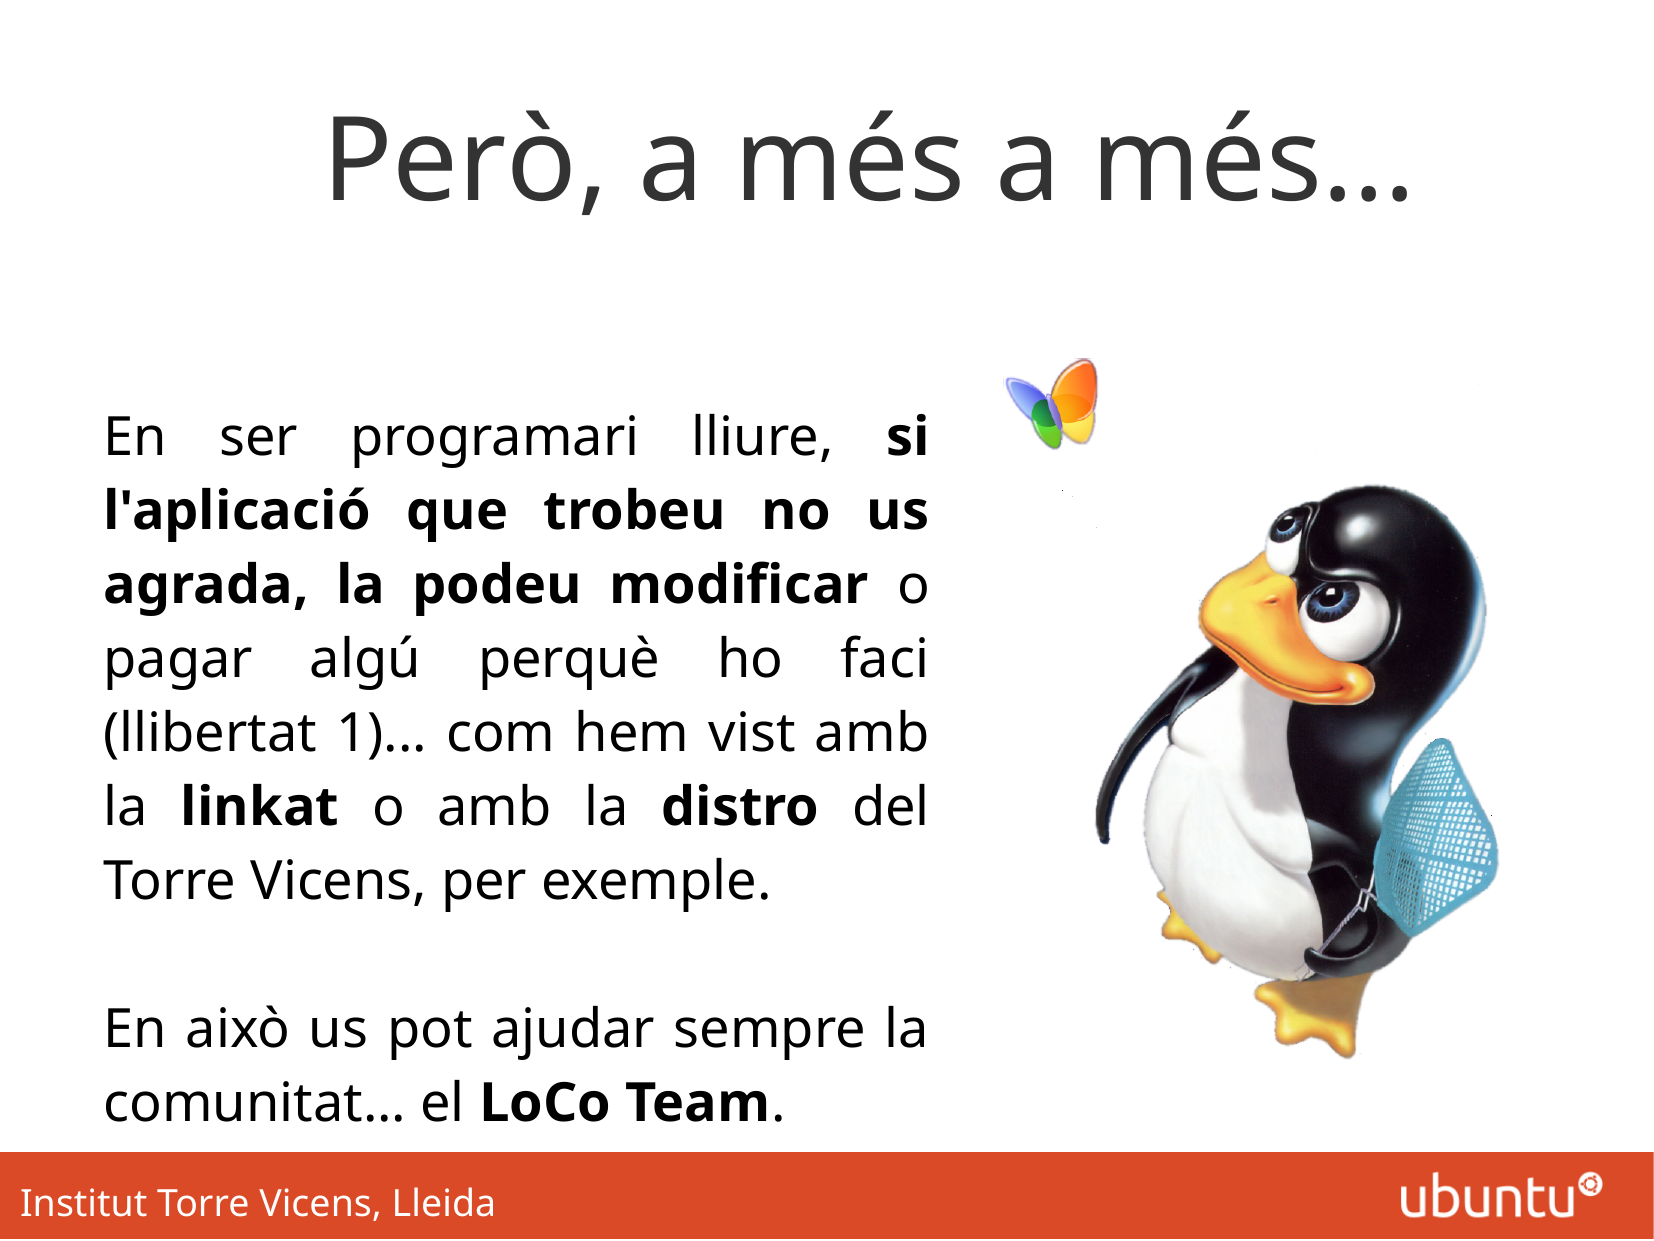

# Però, a més a més...
En ser programari lliure, si l'aplicació que trobeu no us agrada, la podeu modificar o pagar algú perquè ho faci (llibertat 1)... com hem vist amb la linkat o amb la distro del Torre Vicens, per exemple.
En això us pot ajudar sempre la comunitat... el LoCo Team.
Institut Torre Vicens, Lleida 17/05/2014